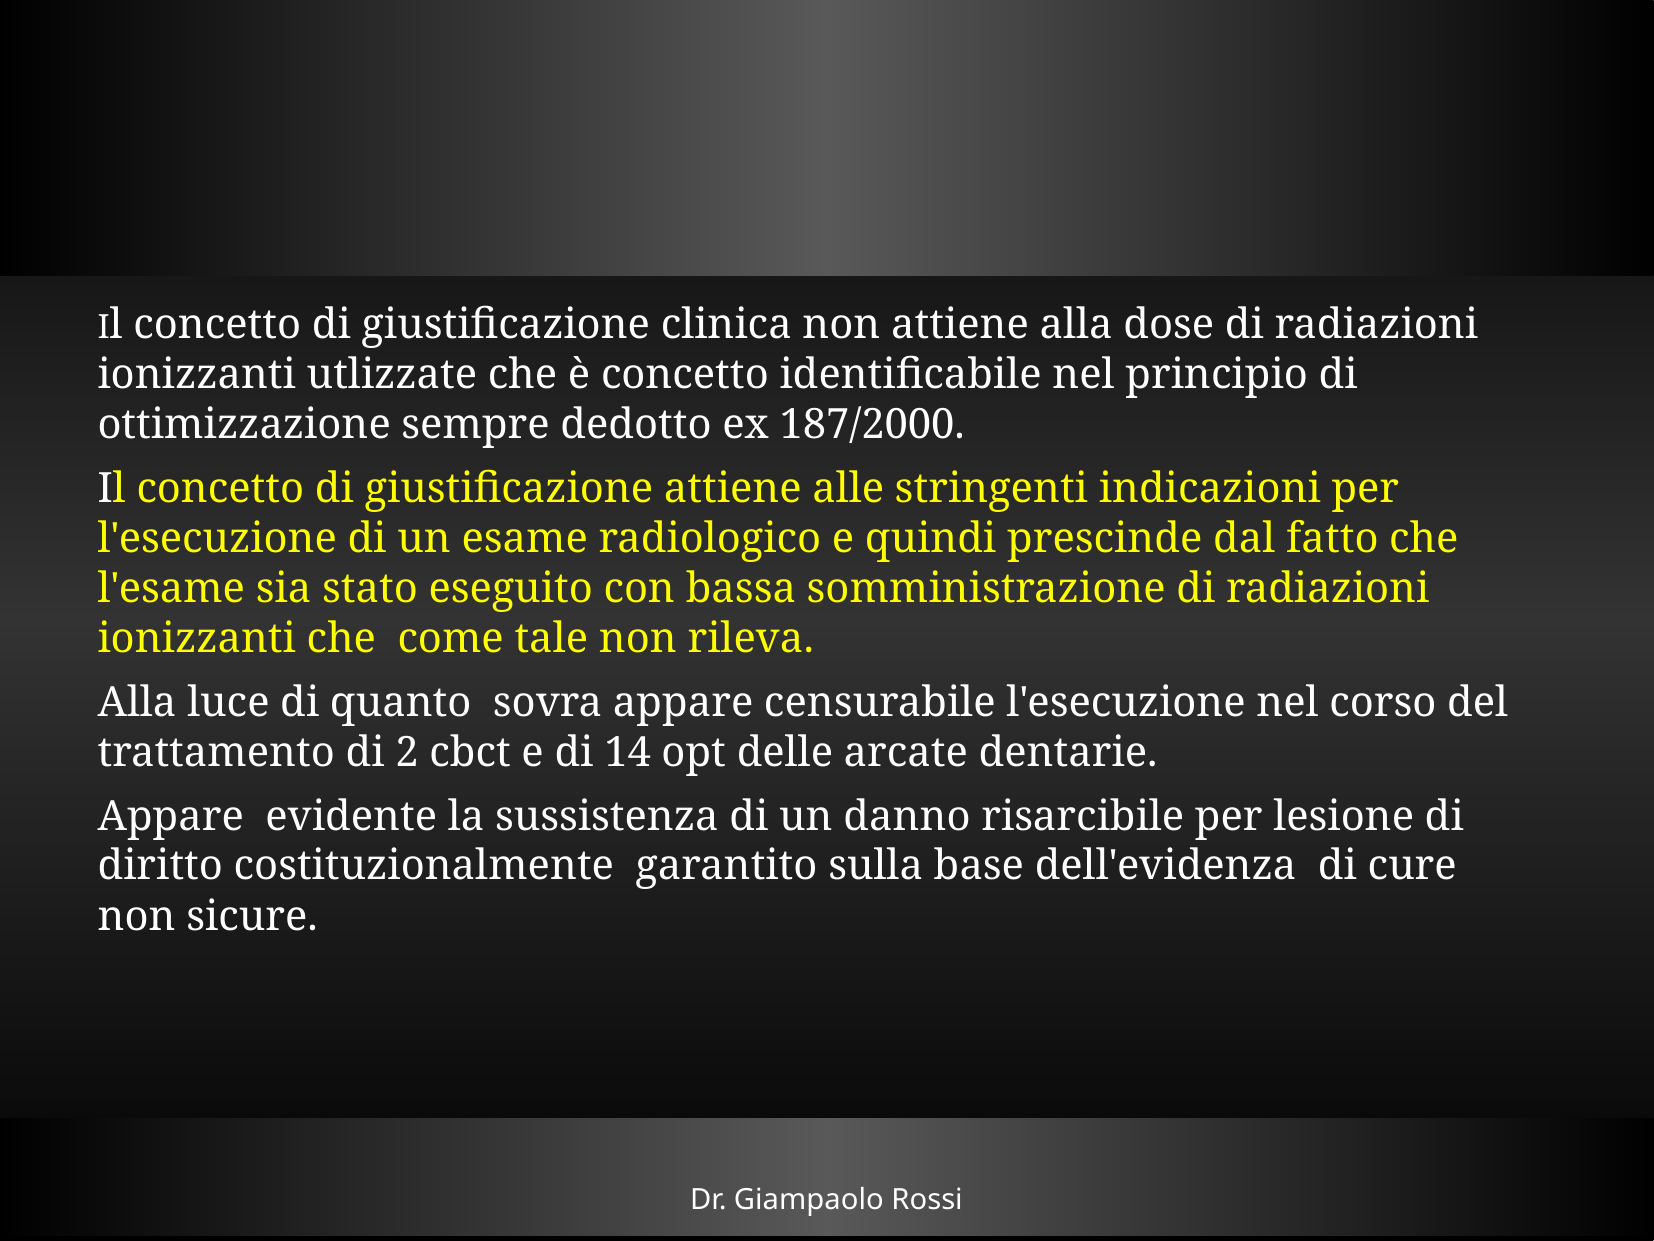

#
Il concetto di giustificazione clinica non attiene alla dose di radiazioni ionizzanti utlizzate che è concetto identificabile nel principio di ottimizzazione sempre dedotto ex 187/2000.
Il concetto di giustificazione attiene alle stringenti indicazioni per l'esecuzione di un esame radiologico e quindi prescinde dal fatto che l'esame sia stato eseguito con bassa somministrazione di radiazioni ionizzanti che come tale non rileva.
Alla luce di quanto sovra appare censurabile l'esecuzione nel corso del trattamento di 2 cbct e di 14 opt delle arcate dentarie.
Appare evidente la sussistenza di un danno risarcibile per lesione di diritto costituzionalmente garantito sulla base dell'evidenza di cure non sicure.